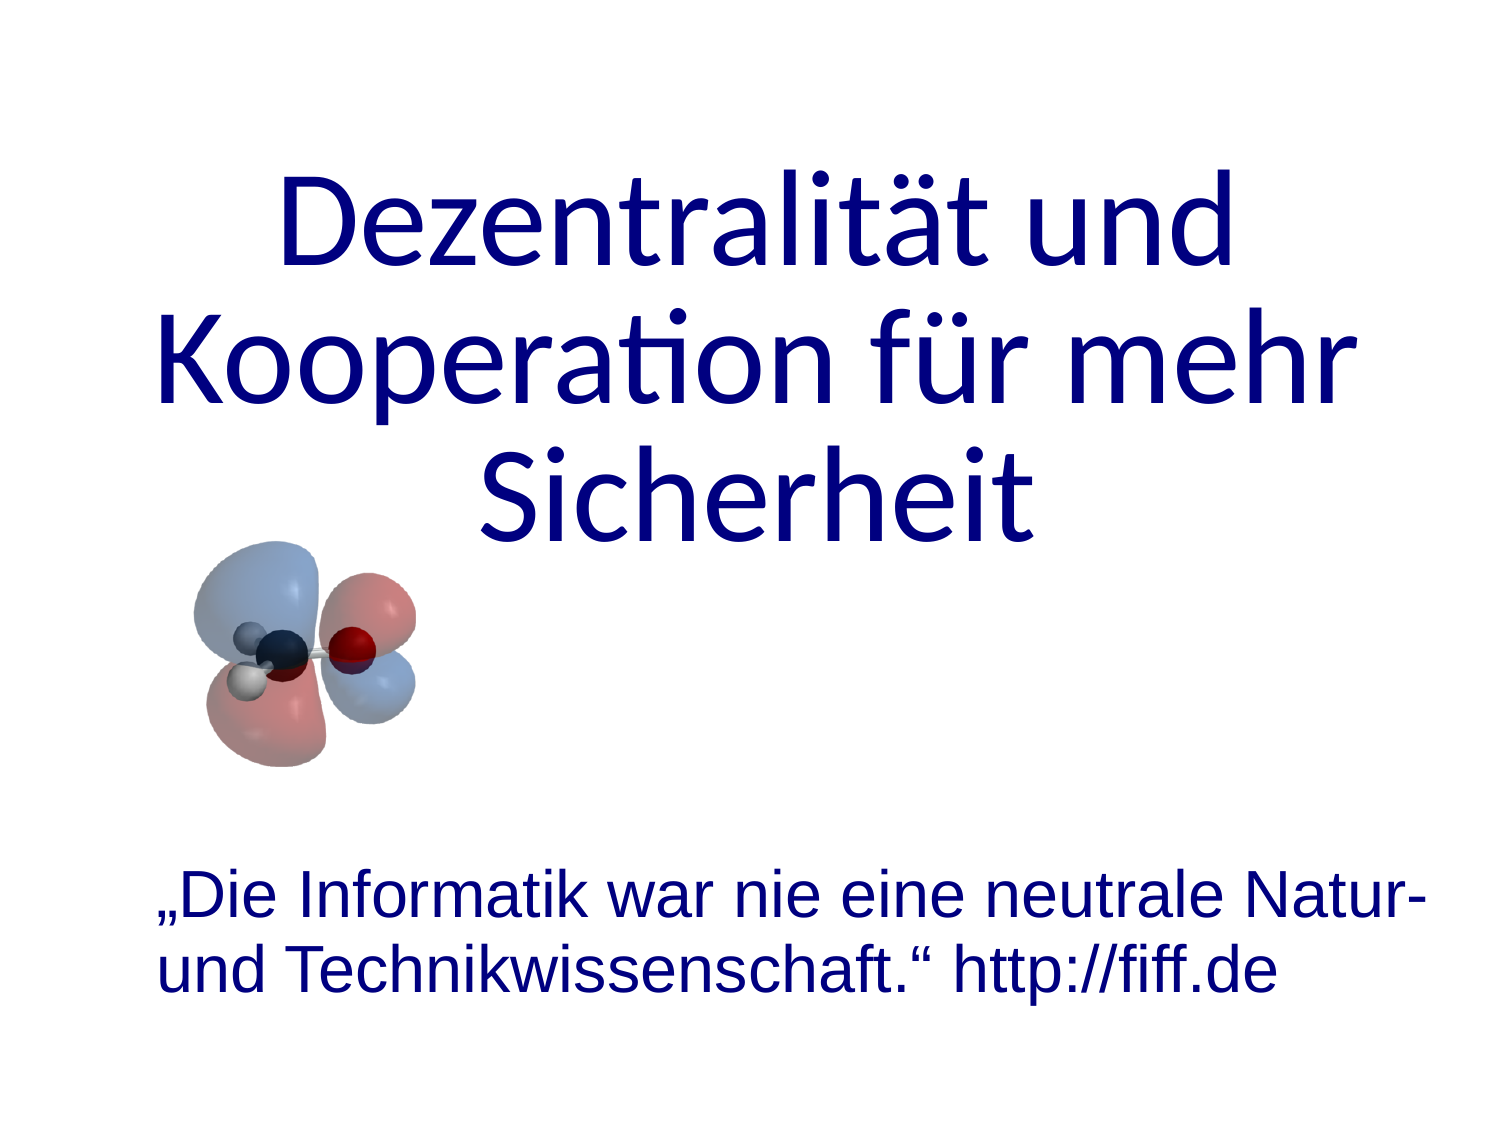

# Dezentralität und Kooperation für mehr Sicherheit
„Die Informatik war nie eine neutrale Natur- und Technikwissenschaft.“ http://fiff.de